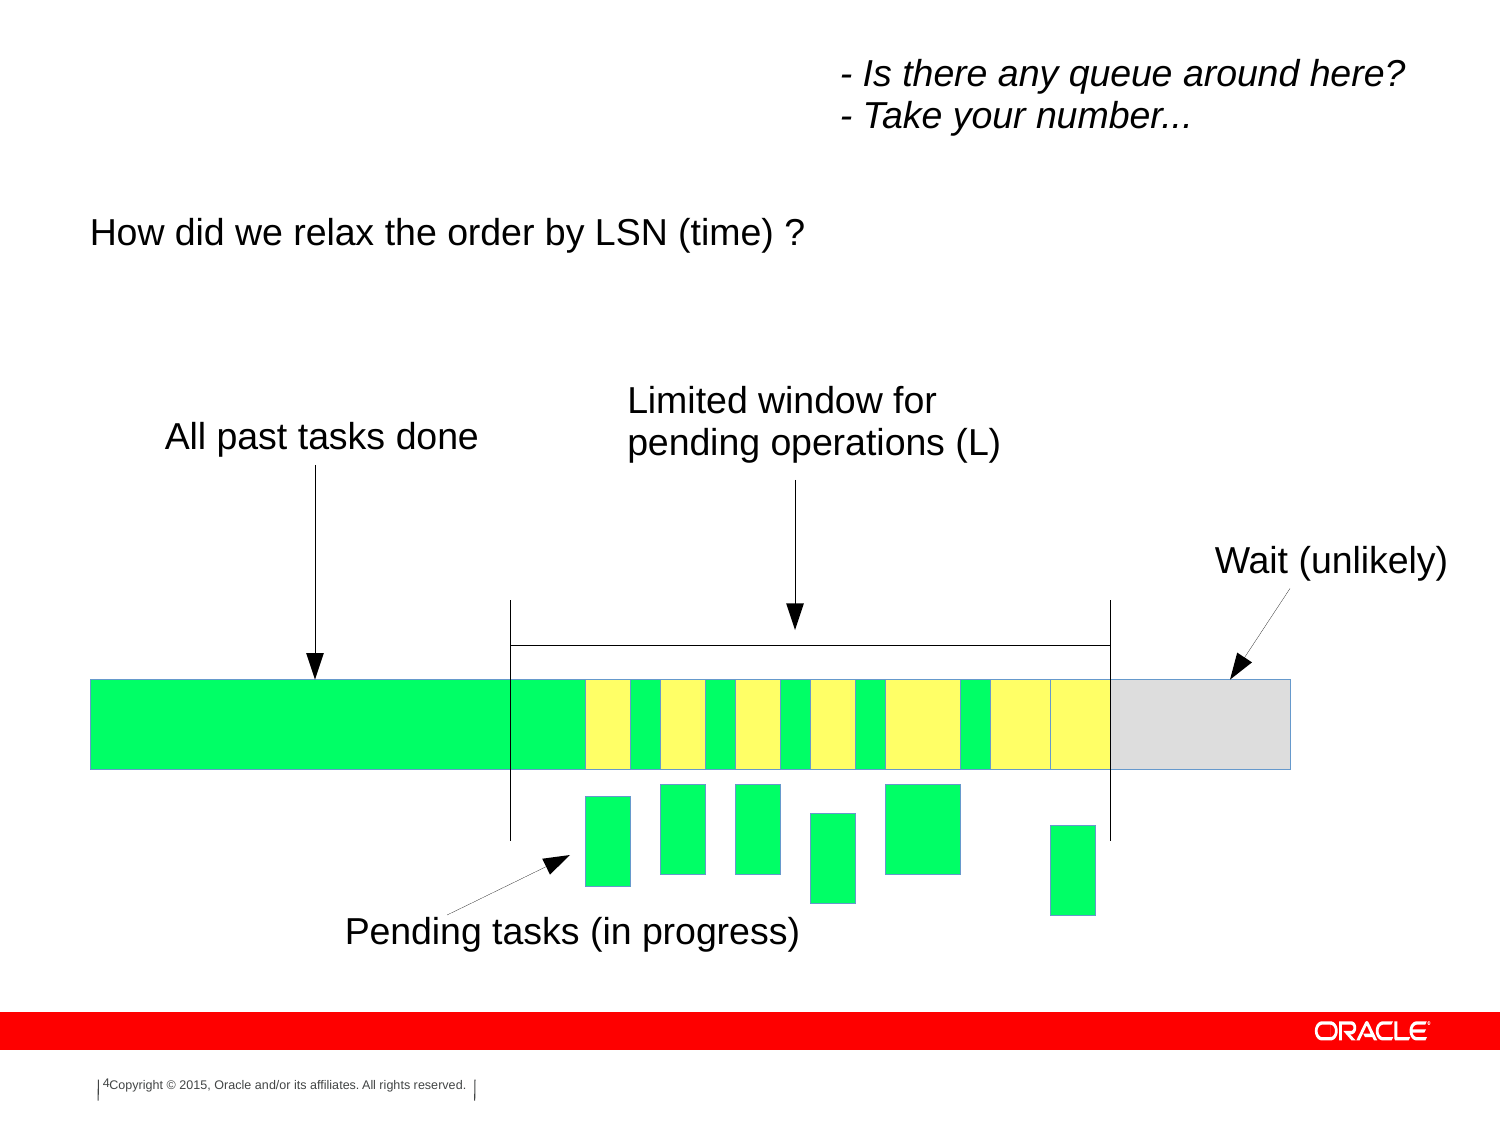

- Is there any queue around here?
- Take your number...
How did we relax the order by LSN (time) ?
Limited window for
pending operations (L)
All past tasks done
Wait (unlikely)
Pending tasks (in progress)